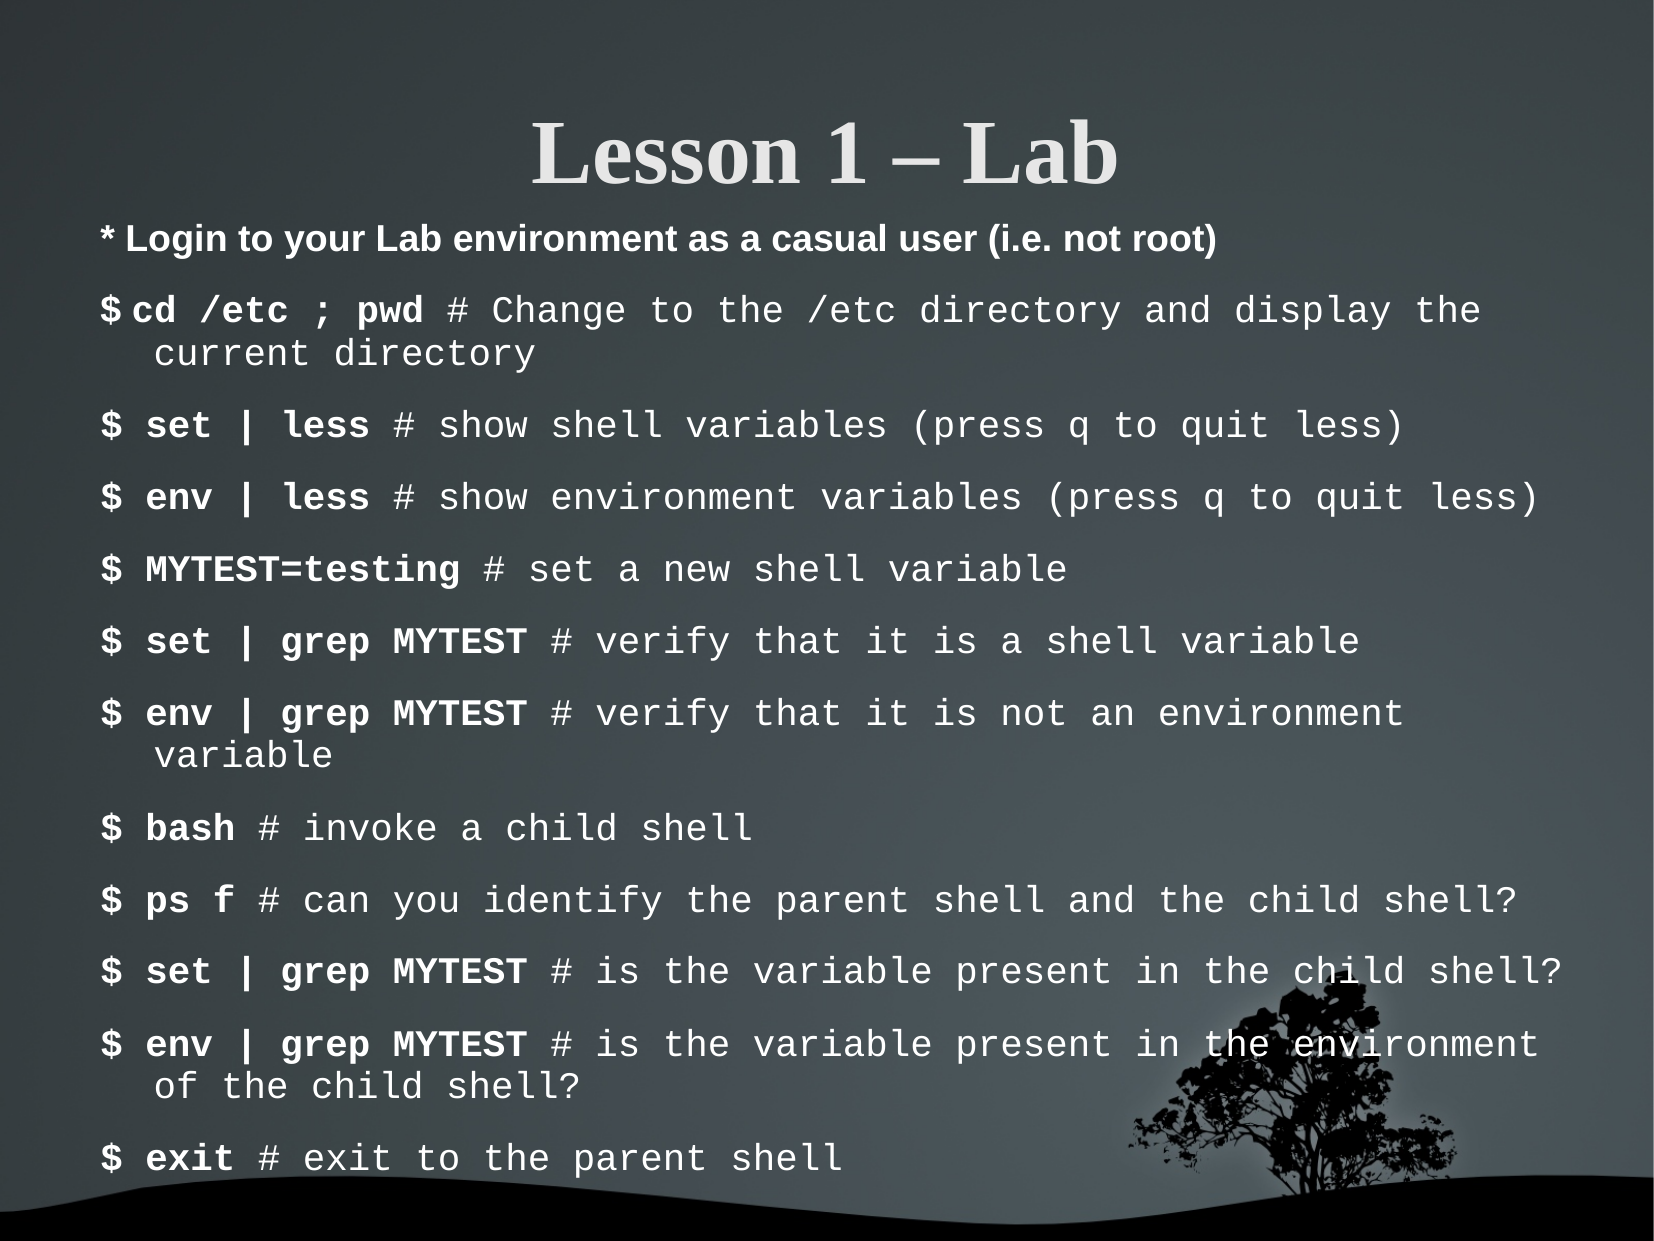

# Lesson 1 – Lab
* Login to your Lab environment as a casual user (i.e. not root)
$ cd /etc ; pwd # Change to the /etc directory and display the current directory
$ set | less # show shell variables (press q to quit less)
$ env | less # show environment variables (press q to quit less)
$ MYTEST=testing # set a new shell variable
$ set | grep MYTEST # verify that it is a shell variable
$ env | grep MYTEST # verify that it is not an environment variable
$ bash # invoke a child shell
$ ps f # can you identify the parent shell and the child shell?
$ set | grep MYTEST # is the variable present in the child shell?
$ env | grep MYTEST # is the variable present in the environment of the child shell?
$ exit # exit to the parent shell